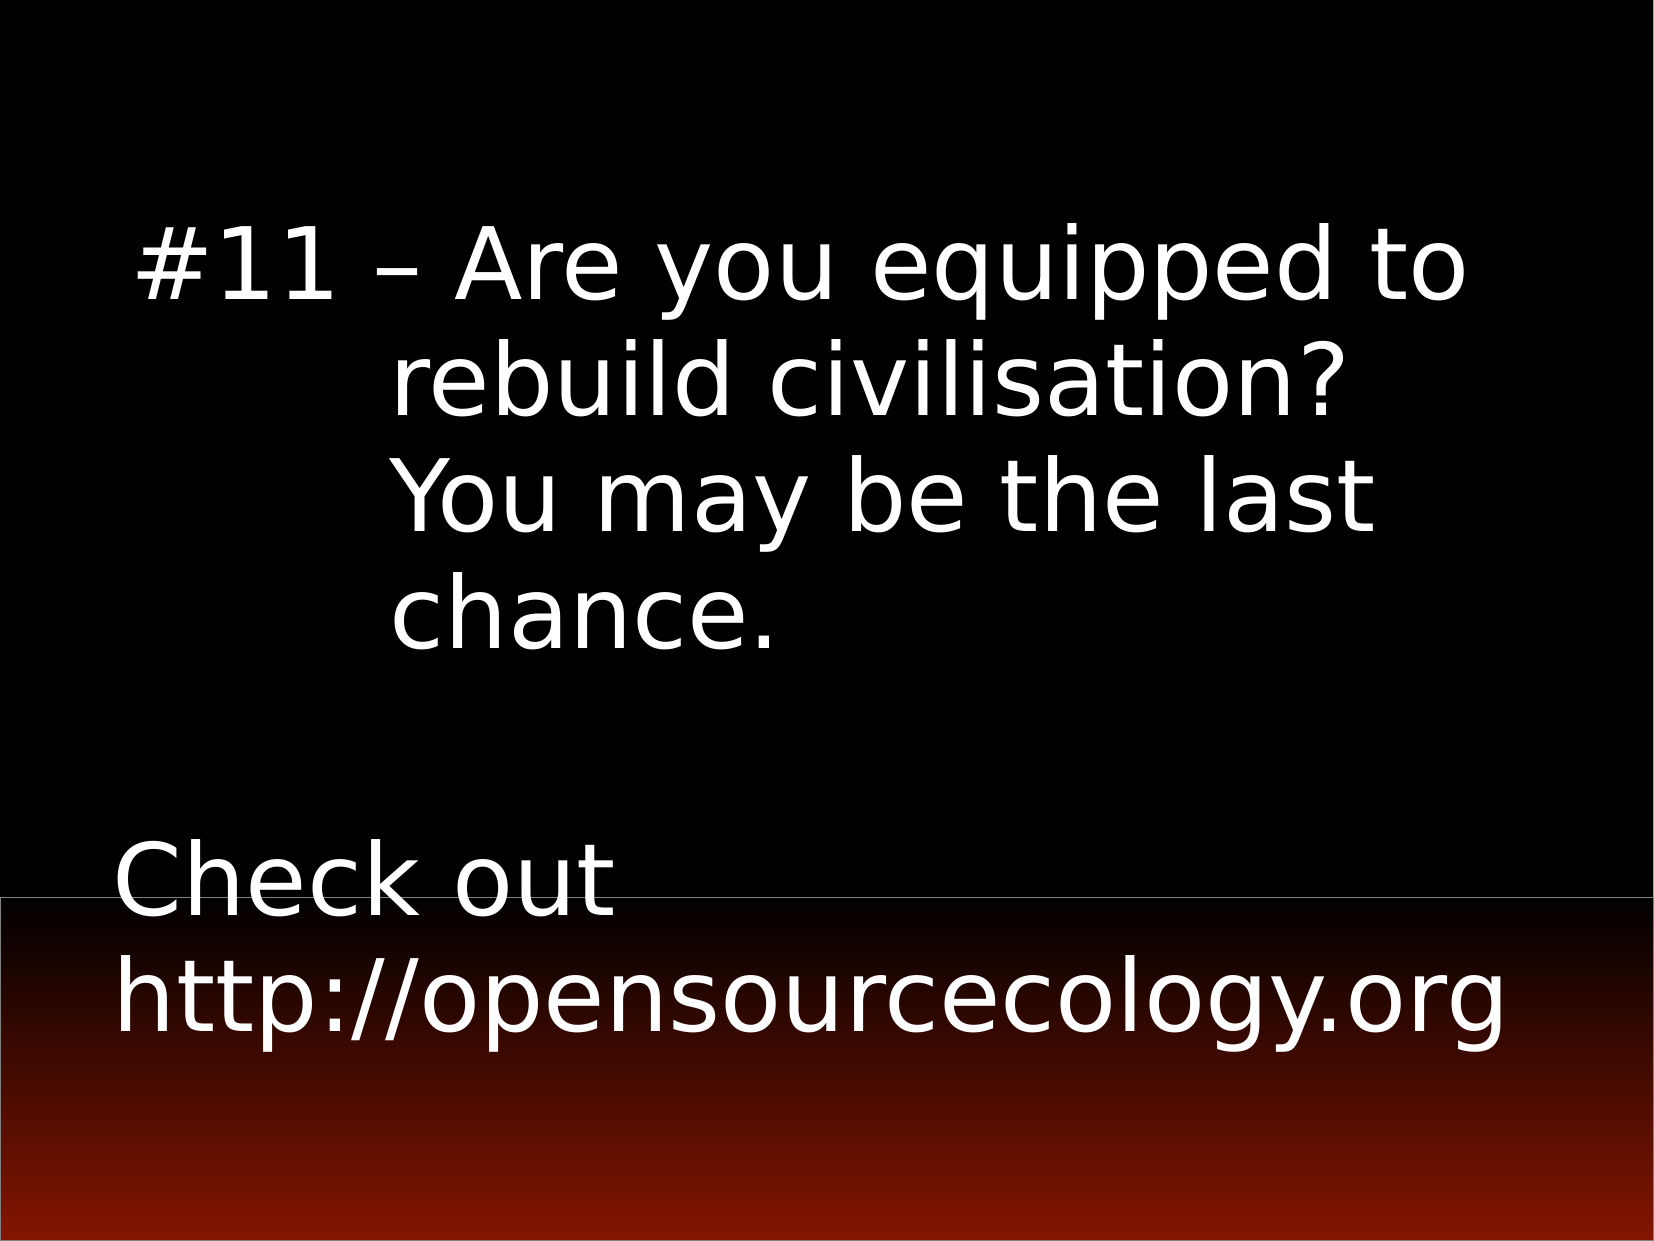

#11 – Are you equipped to rebuild civilisation? You may be the last chance.
Check out http://opensourcecology.org